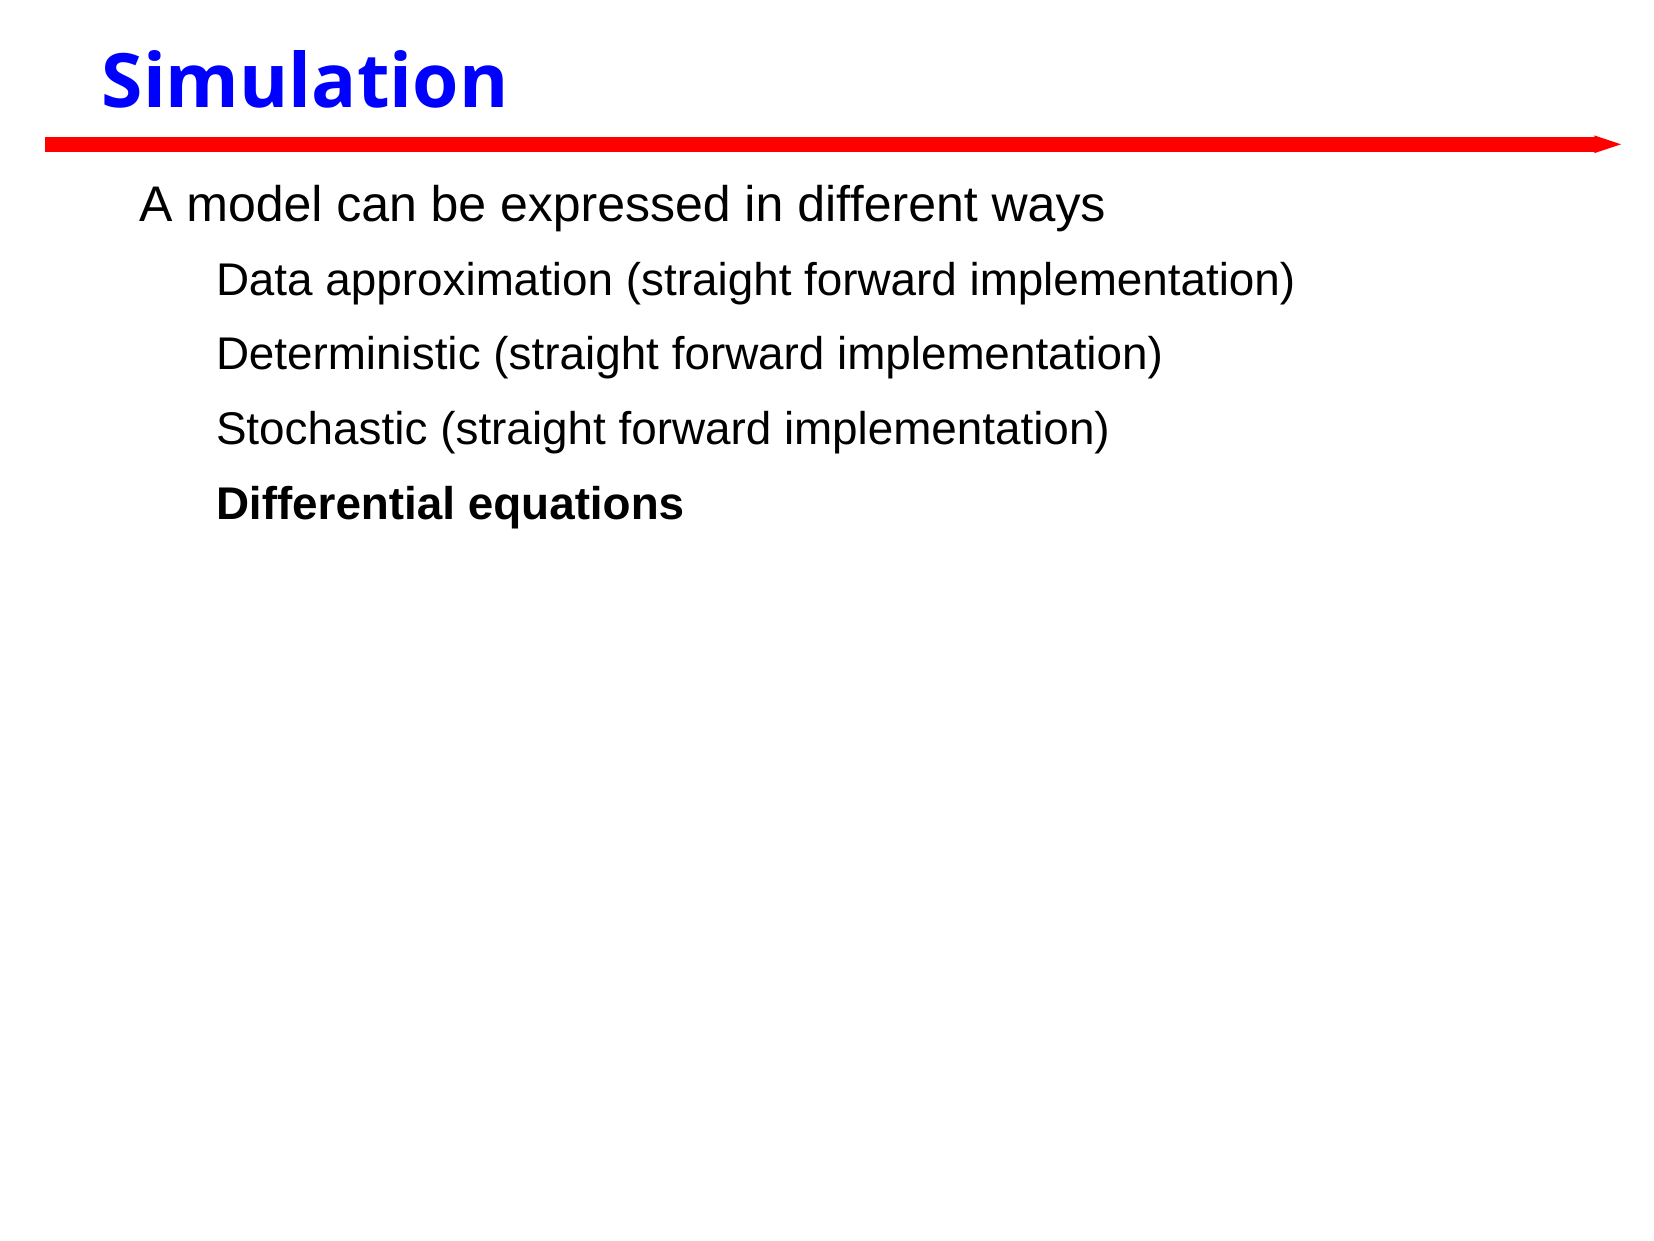

# Simulation
A model can be expressed in different ways
Data approximation (straight forward implementation)
Deterministic (straight forward implementation)
Stochastic (straight forward implementation)
Differential equations